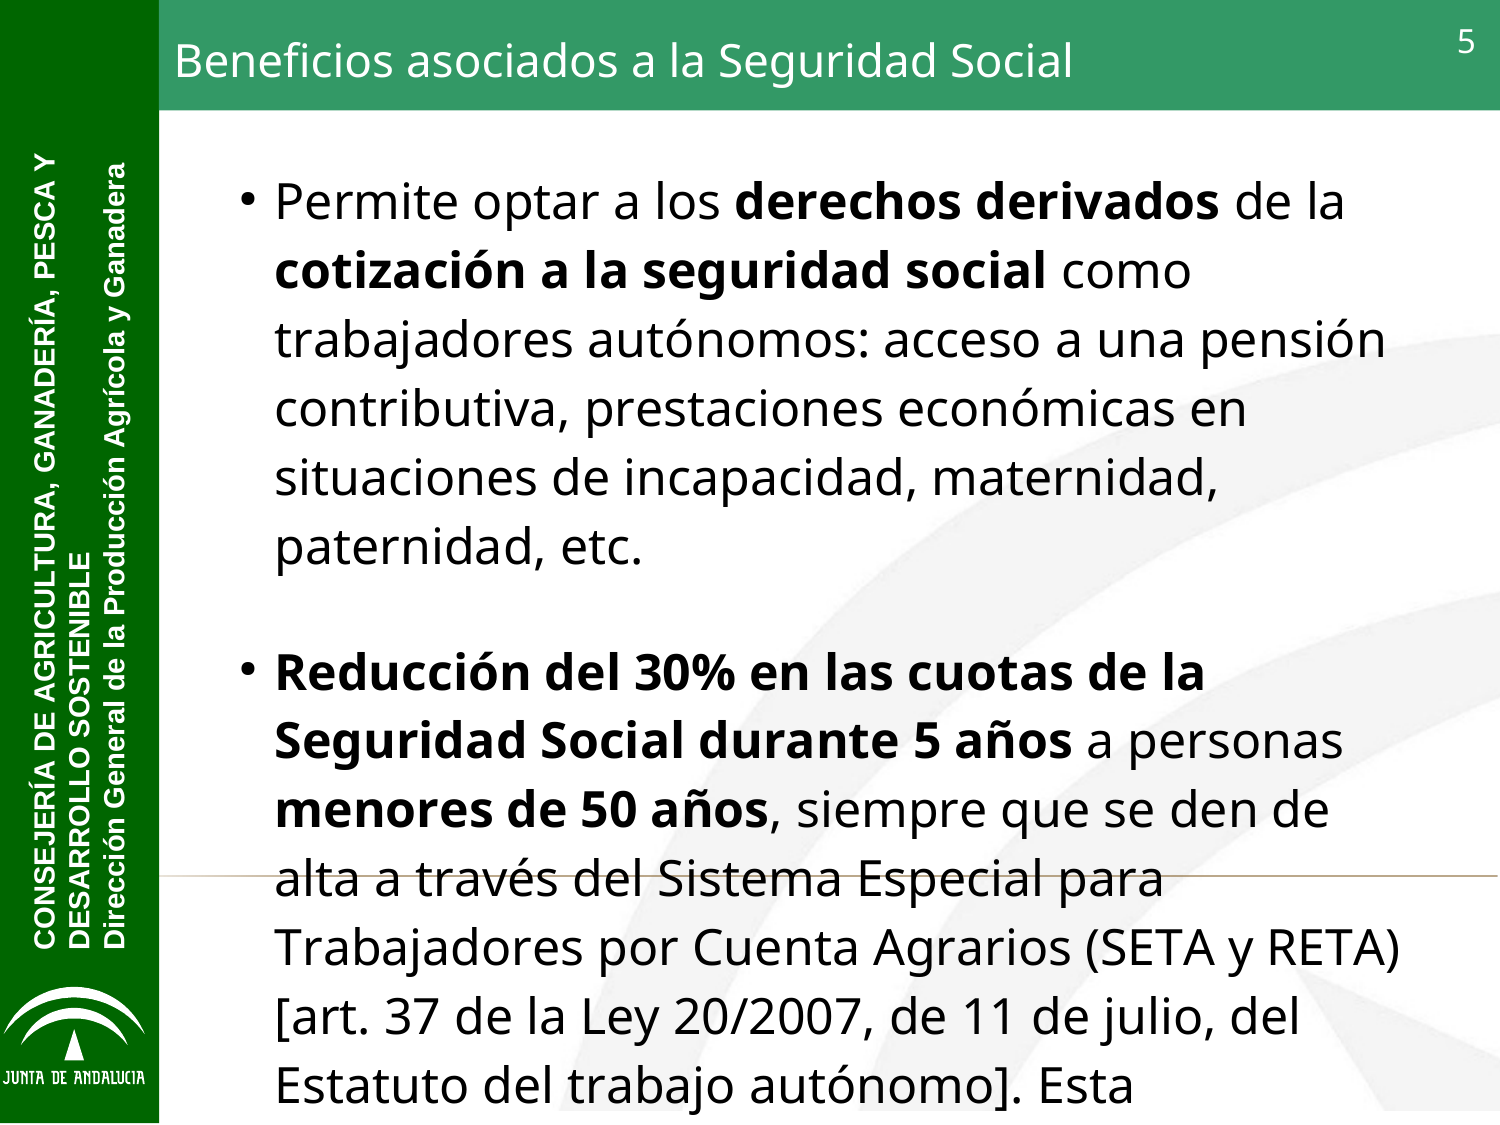

Beneficios asociados a la Seguridad Social
5
Permite optar a los derechos derivados de la cotización a la seguridad social como trabajadores autónomos: acceso a una pensión contributiva, prestaciones económicas en situaciones de incapacidad, maternidad, paternidad, etc.
Reducción del 30% en las cuotas de la Seguridad Social durante 5 años a personas menores de 50 años, siempre que se den de alta a través del Sistema Especial para Trabajadores por Cuenta Agrarios (SETA y RETA) [art. 37 de la Ley 20/2007, de 11 de julio, del Estatuto del trabajo autónomo]. Esta bonificación es compatible con la bonificación para familiares colaboradores [art. 35 de la Ley 20/2007].